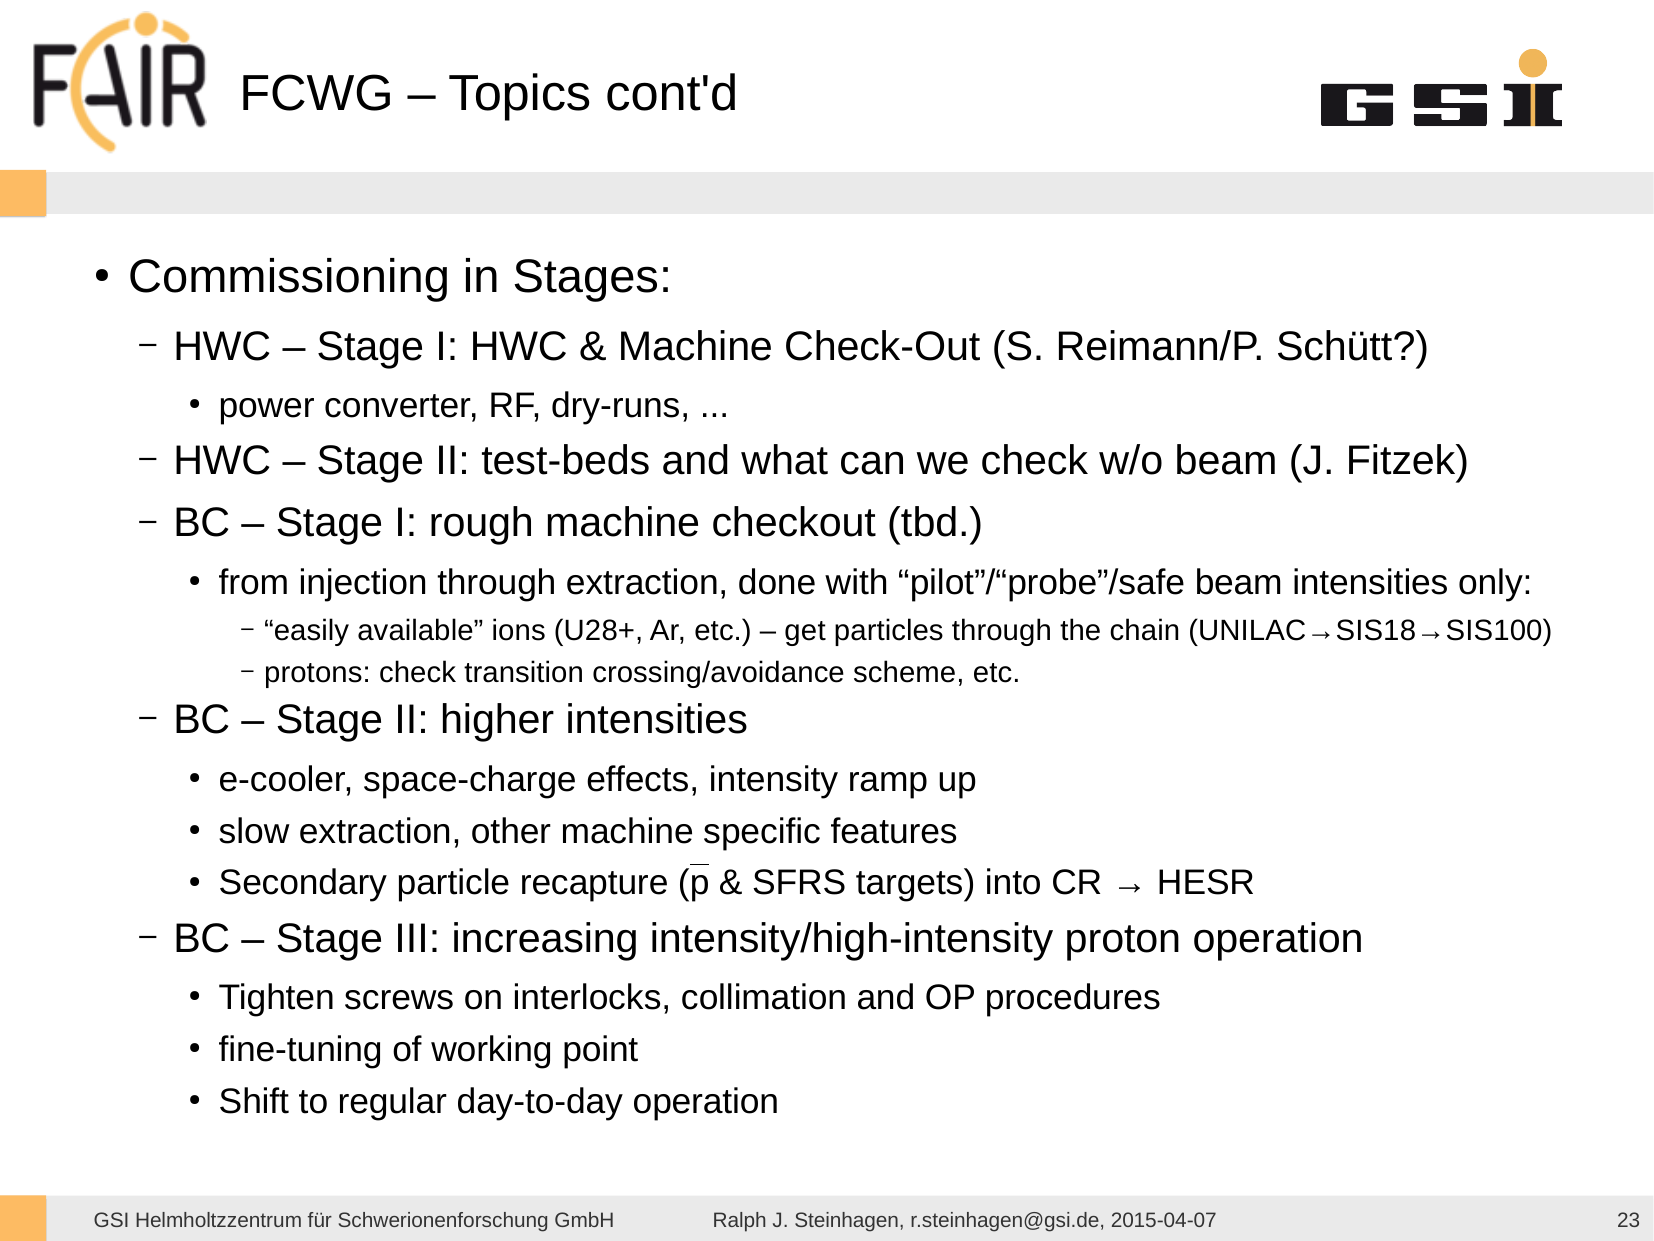

# FCWG – Topics cont'd
Commissioning in Stages:
HWC – Stage I: HWC & Machine Check-Out (S. Reimann/P. Schütt?)
power converter, RF, dry-runs, ...
HWC – Stage II: test-beds and what can we check w/o beam (J. Fitzek)
BC – Stage I: rough machine checkout (tbd.)
from injection through extraction, done with “pilot”/“probe”/safe beam intensities only:
“easily available” ions (U28+, Ar, etc.) – get particles through the chain (UNILAC→SIS18→SIS100)
protons: check transition crossing/avoidance scheme, etc.
BC – Stage II: higher intensities
e-cooler, space-charge effects, intensity ramp up
slow extraction, other machine specific features
Secondary particle recapture (p & SFRS targets) into CR → HESR
BC – Stage III: increasing intensity/high-intensity proton operation
Tighten screws on interlocks, collimation and OP procedures
fine-tuning of working point
Shift to regular day-to-day operation